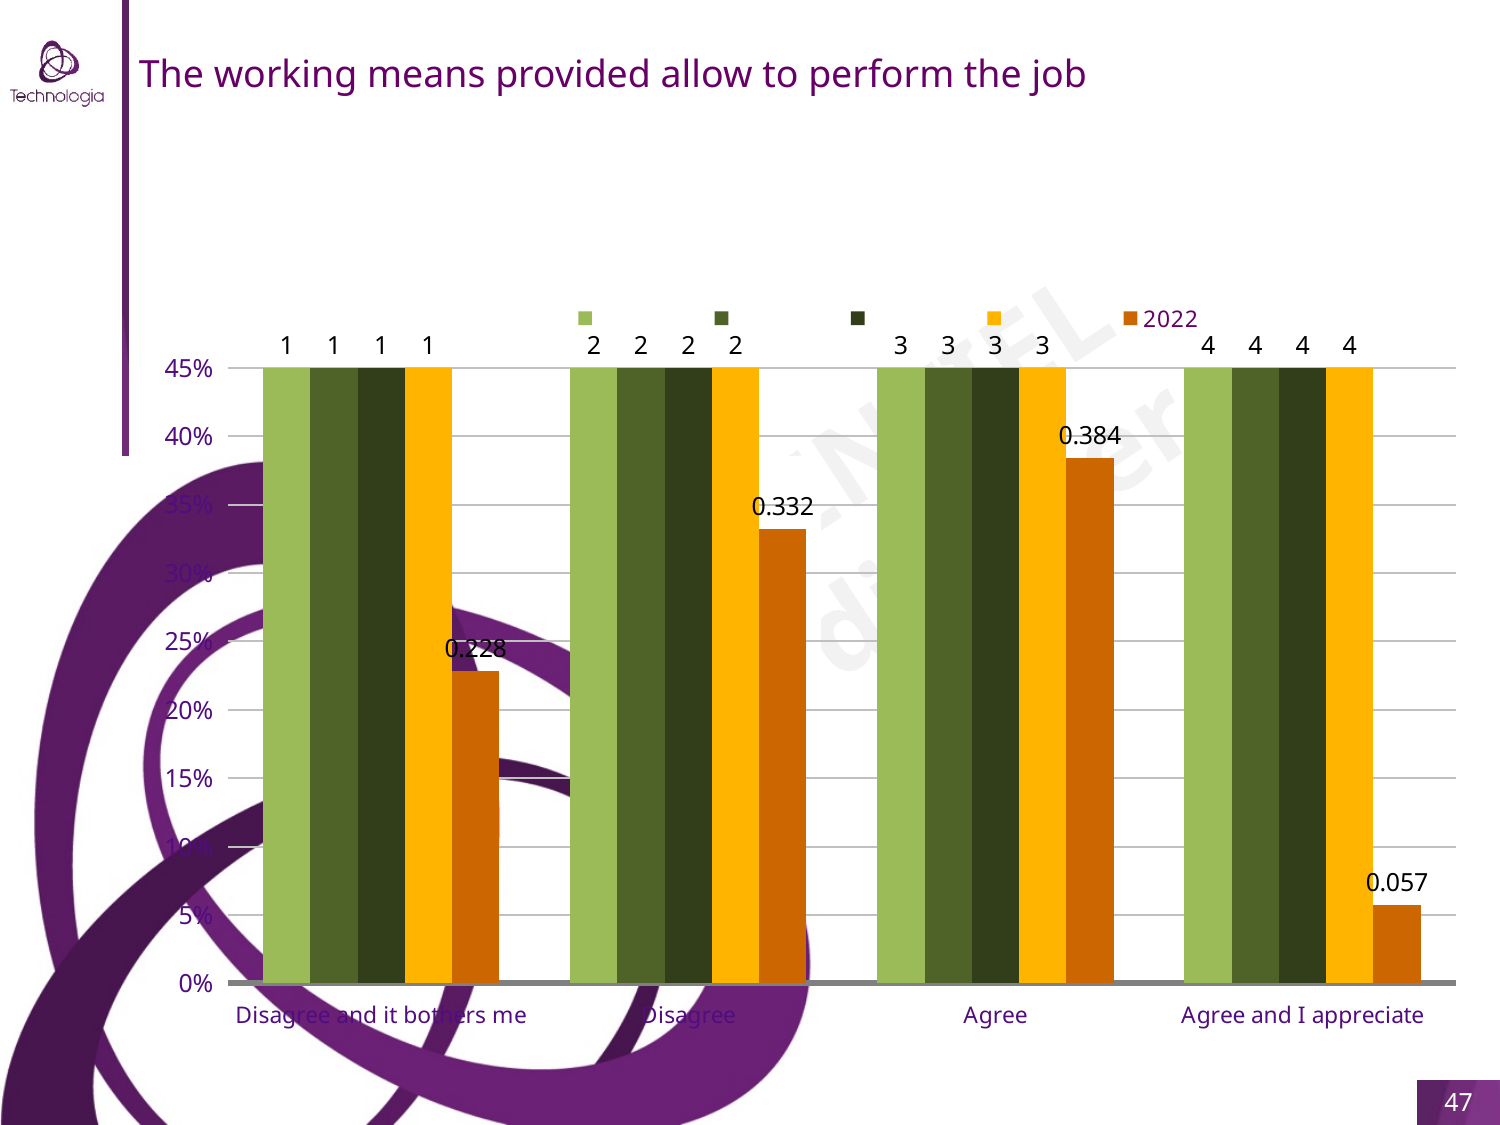

# The working means provided allow to perform the job
[unsupported chart]